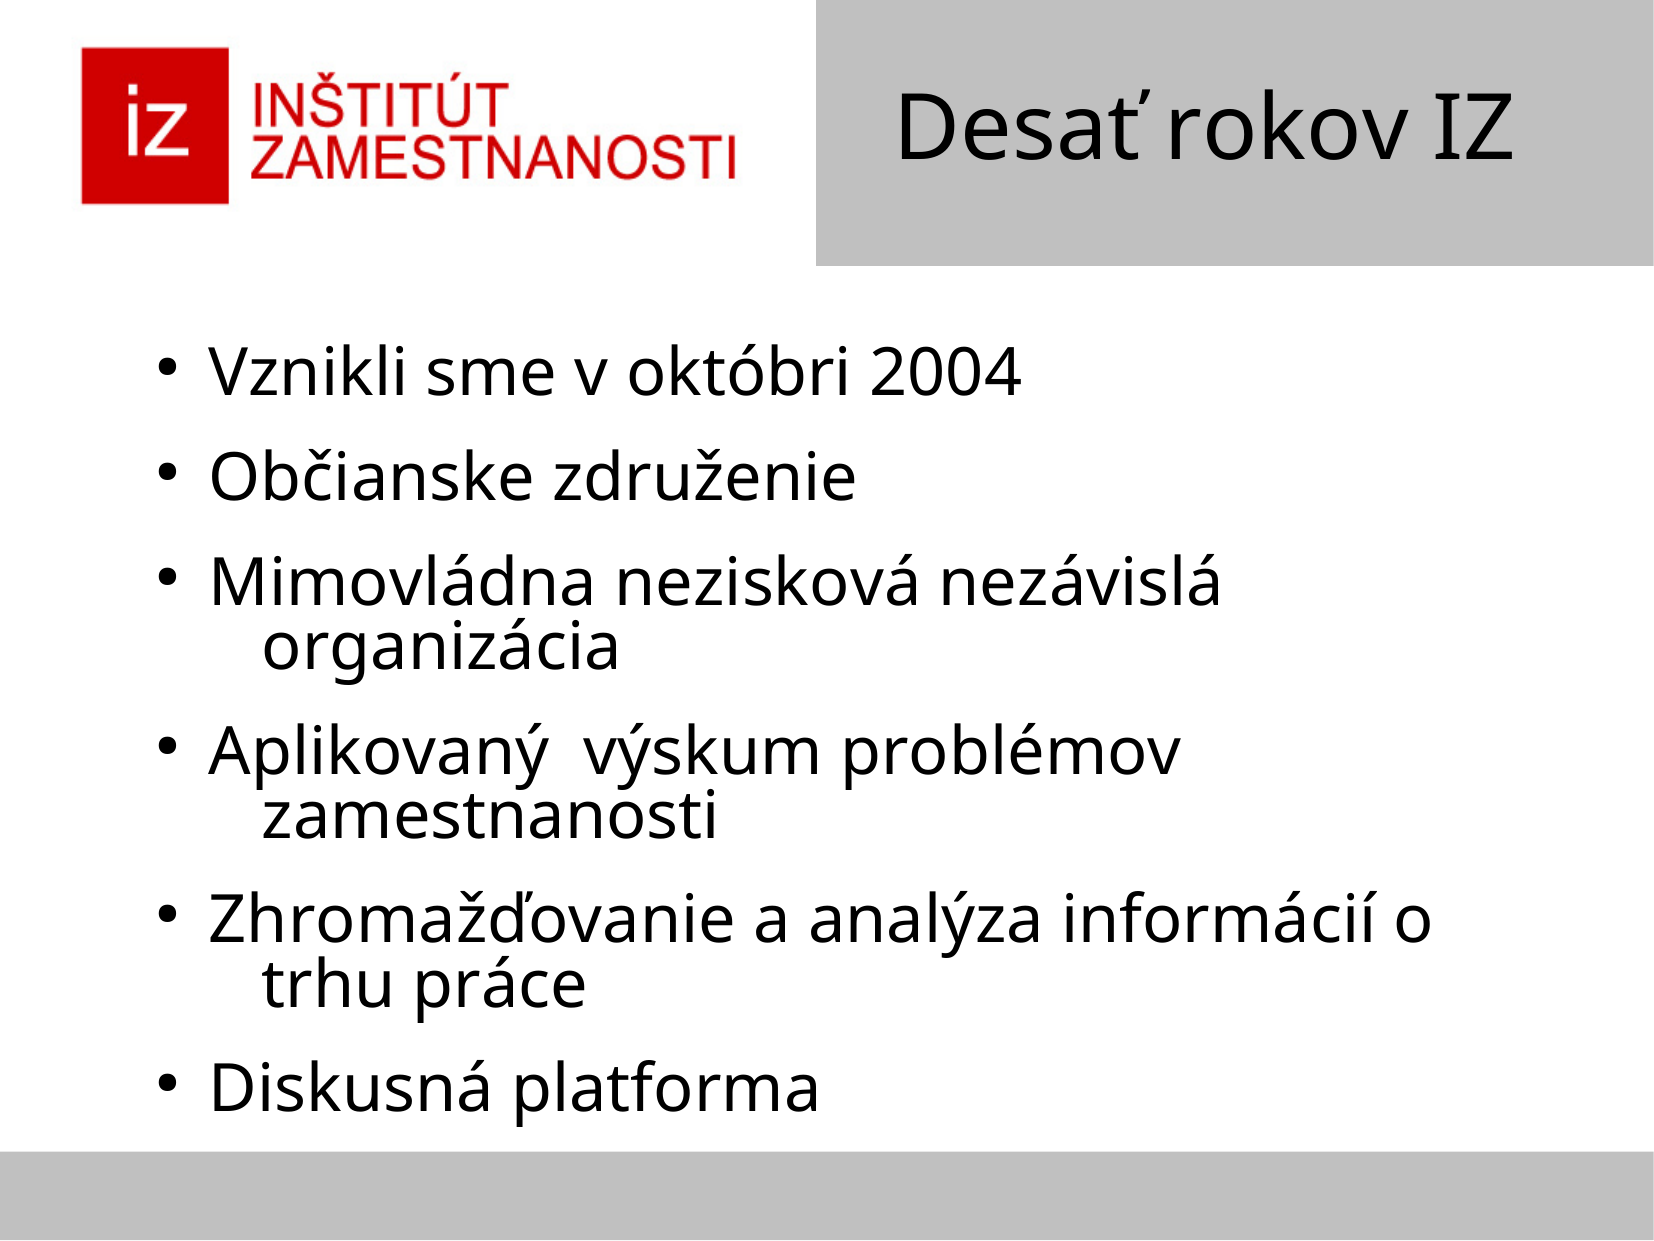

# Desať rokov IZ
Vznikli sme v októbri 2004
Občianske združenie
Mimovládna nezisková nezávislá organizácia
Aplikovaný výskum problémov zamestnanosti
Zhromažďovanie a analýza informácií o trhu práce
Diskusná platforma